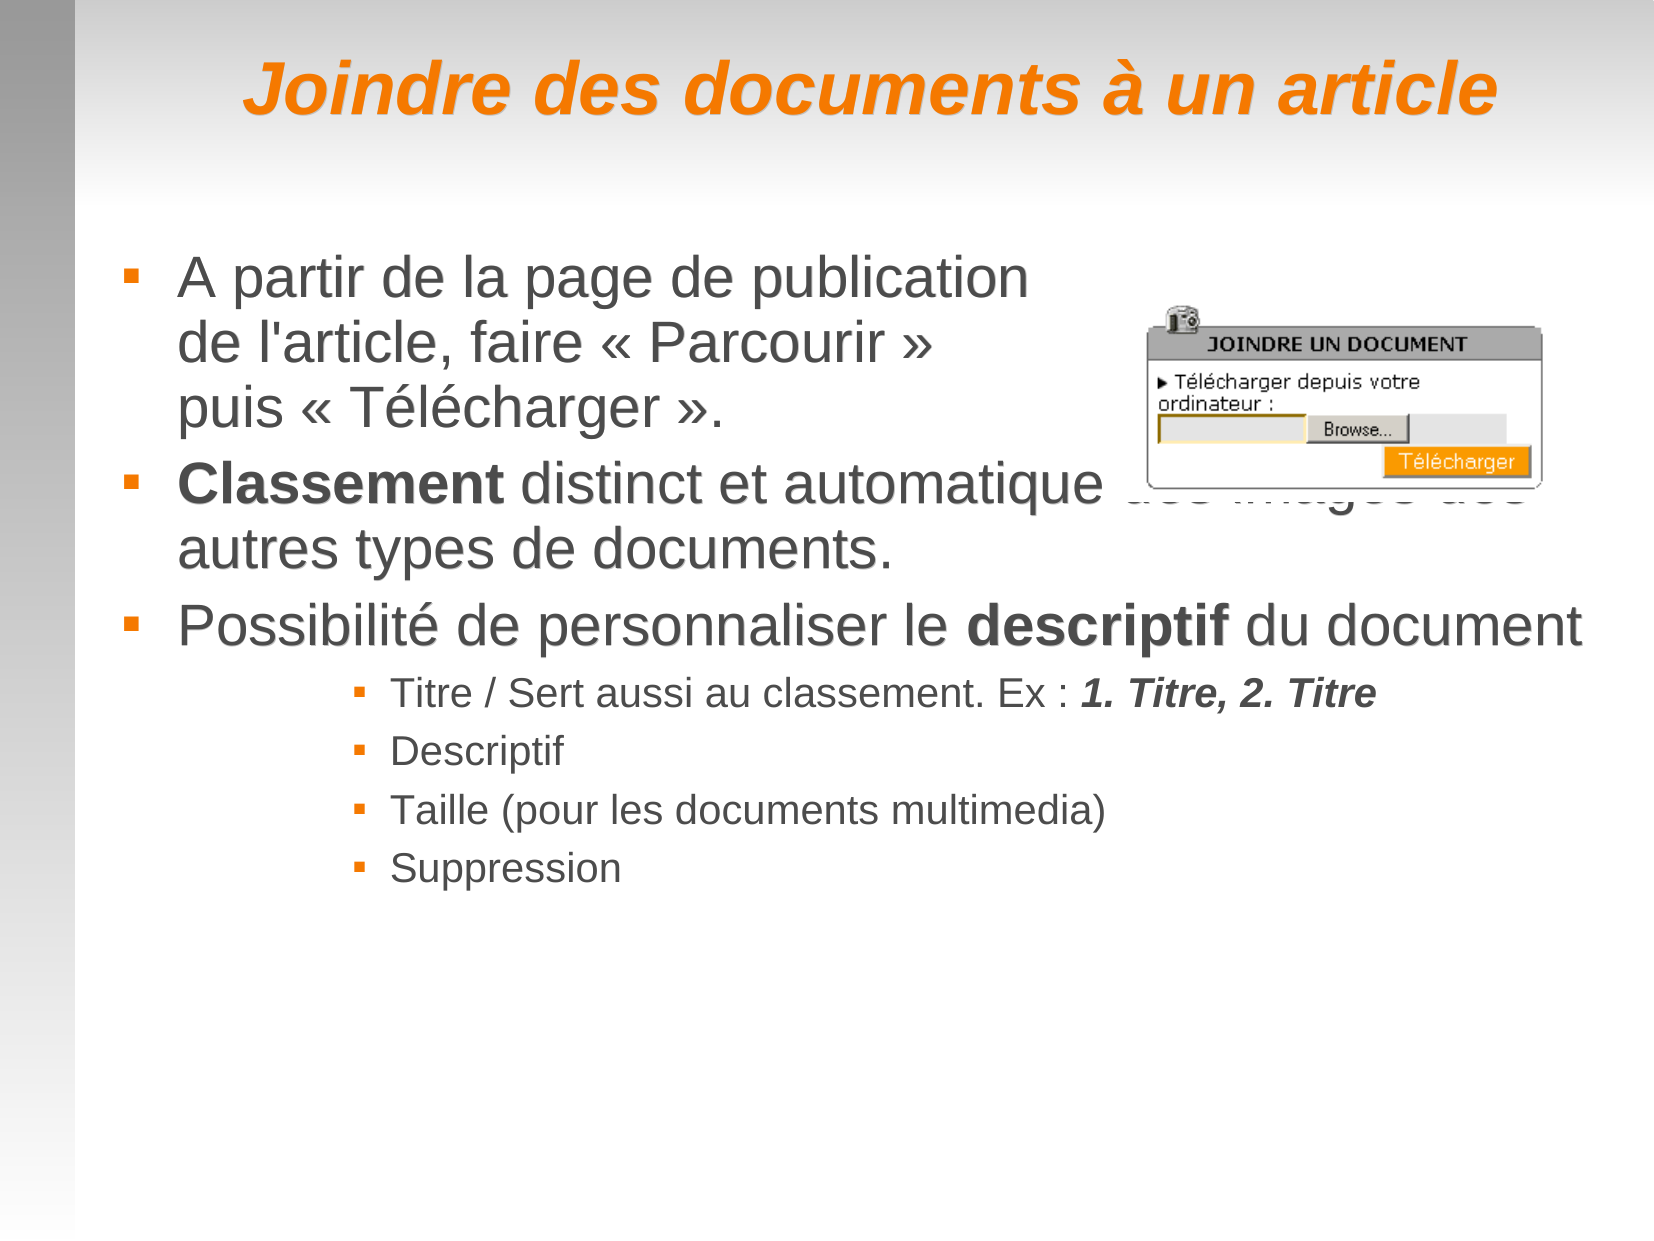

# Joindre des documents à un article
A partir de la page de publication
de l'article, faire « Parcourir »
puis « Télécharger ».
Classement distinct et automatique des images des autres types de documents.
Possibilité de personnaliser le descriptif du document
Titre / Sert aussi au classement. Ex : 1. Titre, 2. Titre
Descriptif
Taille (pour les documents multimedia)
Suppression